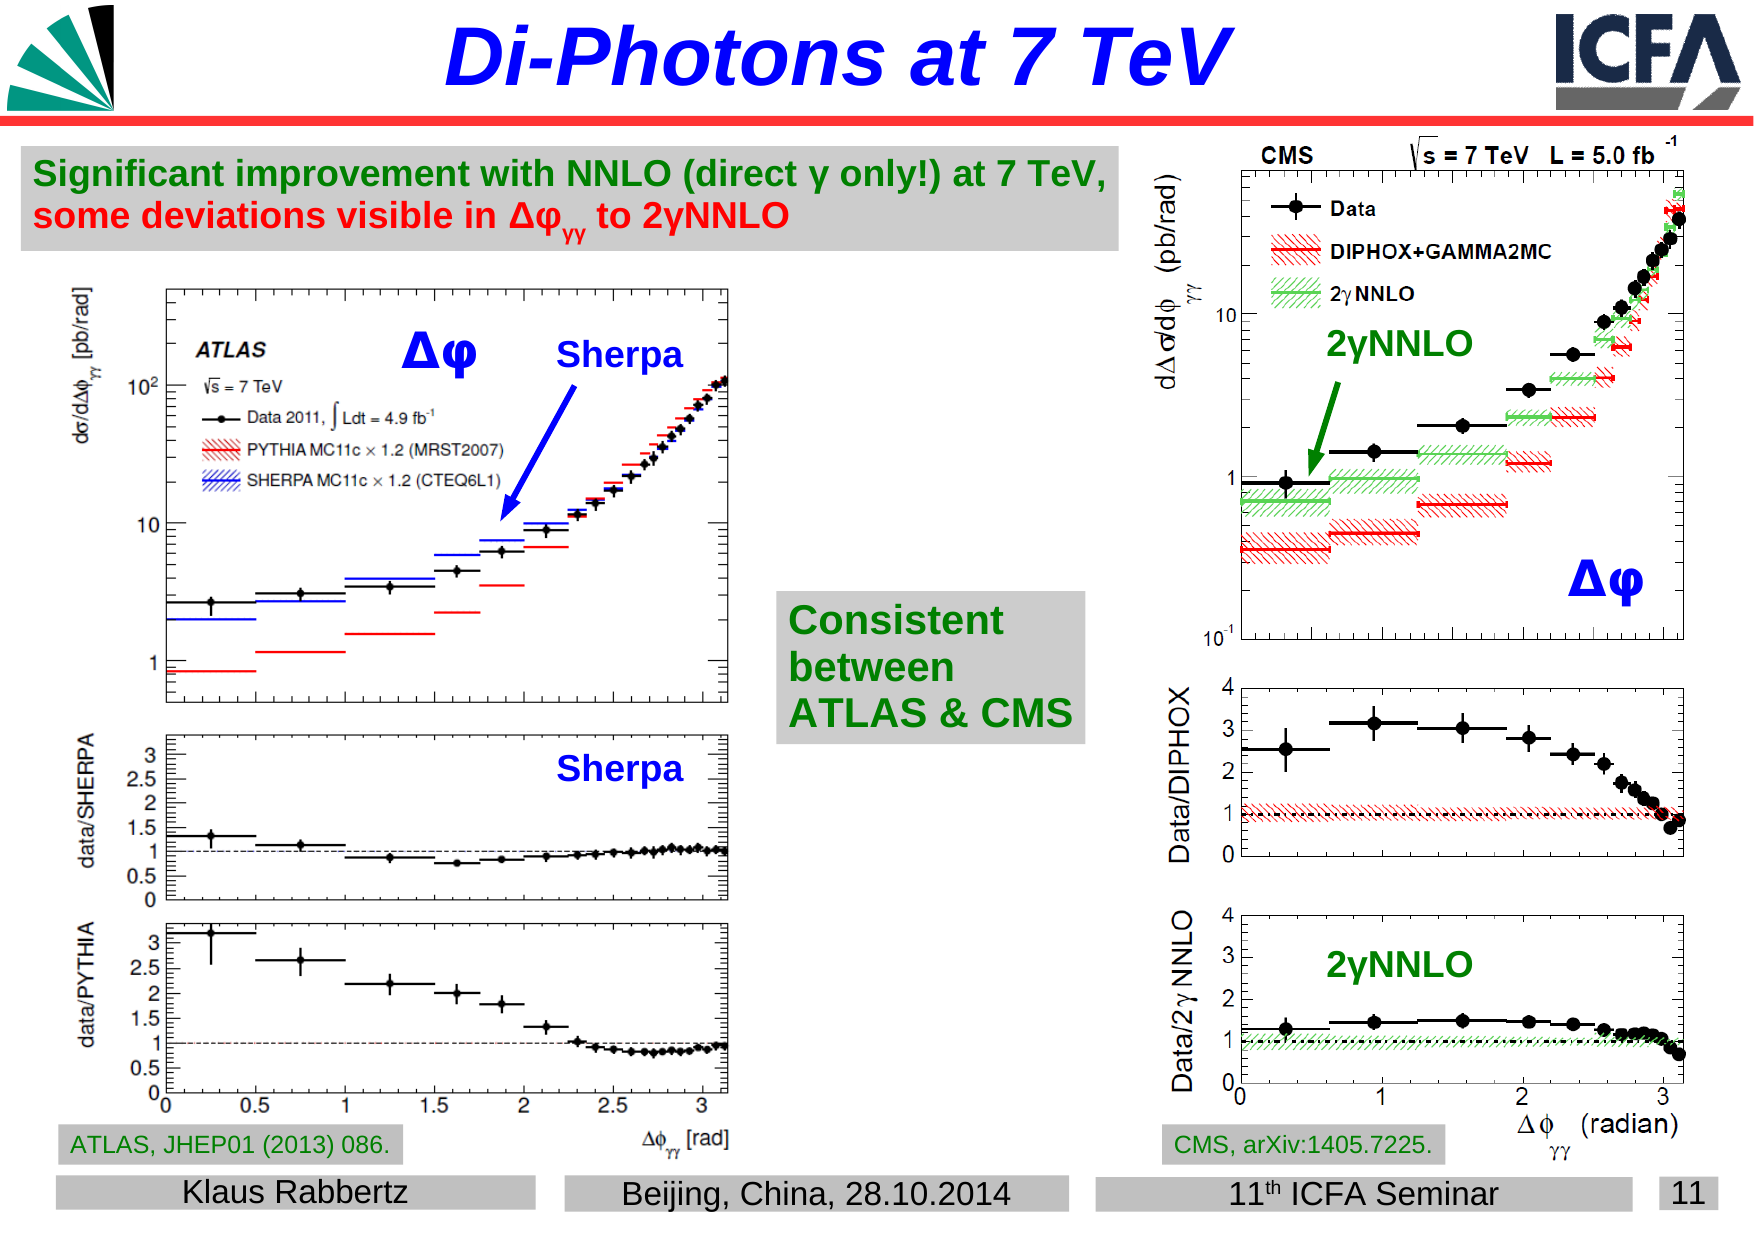

# Di-Photons at 7 TeV
Significant improvement with NNLO (direct γ only!) at 7 TeV,
some deviations visible in Δφγγ to 2γNNLO
Δφ
2γNNLO
Sherpa
Δφ
Consistent
between
ATLAS & CMS
Sherpa
2γNNLO
ATLAS, JHEP01 (2013) 086.
CMS, arXiv:1405.7225.